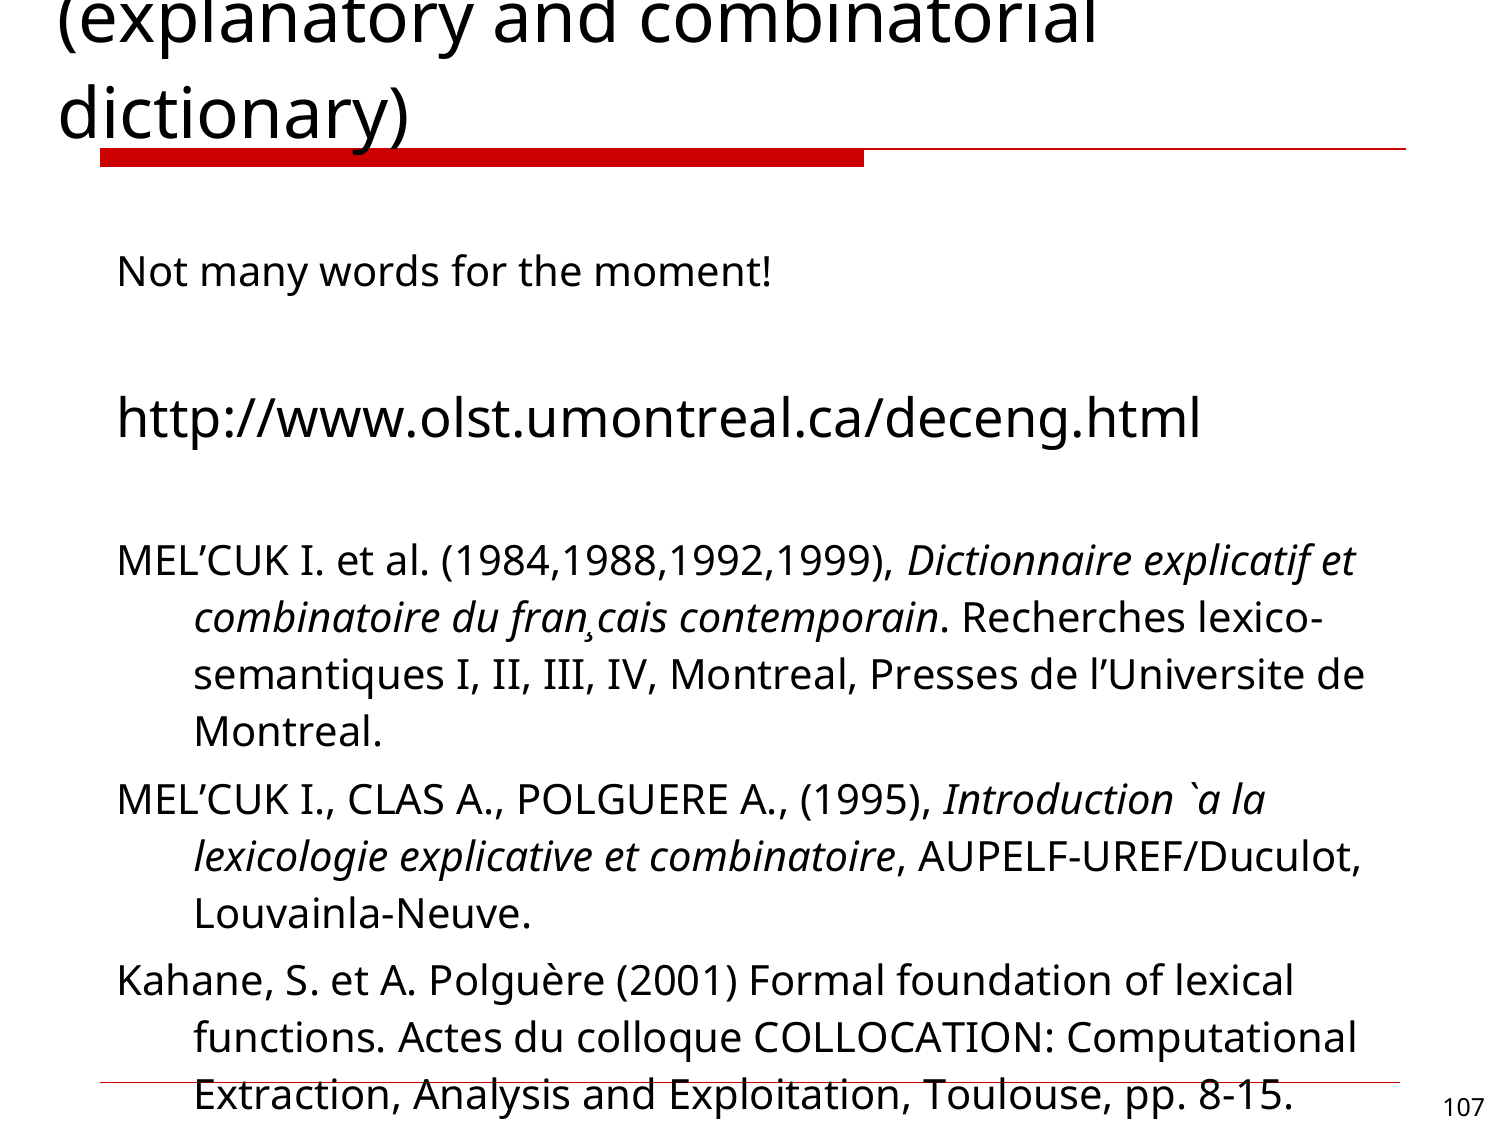

# The DEC (explanatory and combinatorial dictionary)
Not many words for the moment!
http://www.olst.umontreal.ca/deceng.html
MEL’CUK I. et al. (1984,1988,1992,1999), Dictionnaire explicatif et combinatoire du fran¸cais contemporain. Recherches lexico-semantiques I, II, III, IV, Montreal, Presses de l’Universite de Montreal.
MEL’CUK I., CLAS A., POLGUERE A., (1995), Introduction `a la lexicologie explicative et combinatoire, AUPELF-UREF/Duculot, Louvainla-Neuve.
Kahane, S. et A. Polguère (2001) Formal foundation of lexical functions. Actes du colloque COLLOCATION: Computational Extraction, Analysis and Exploitation, Toulouse, pp. 8-15.
107